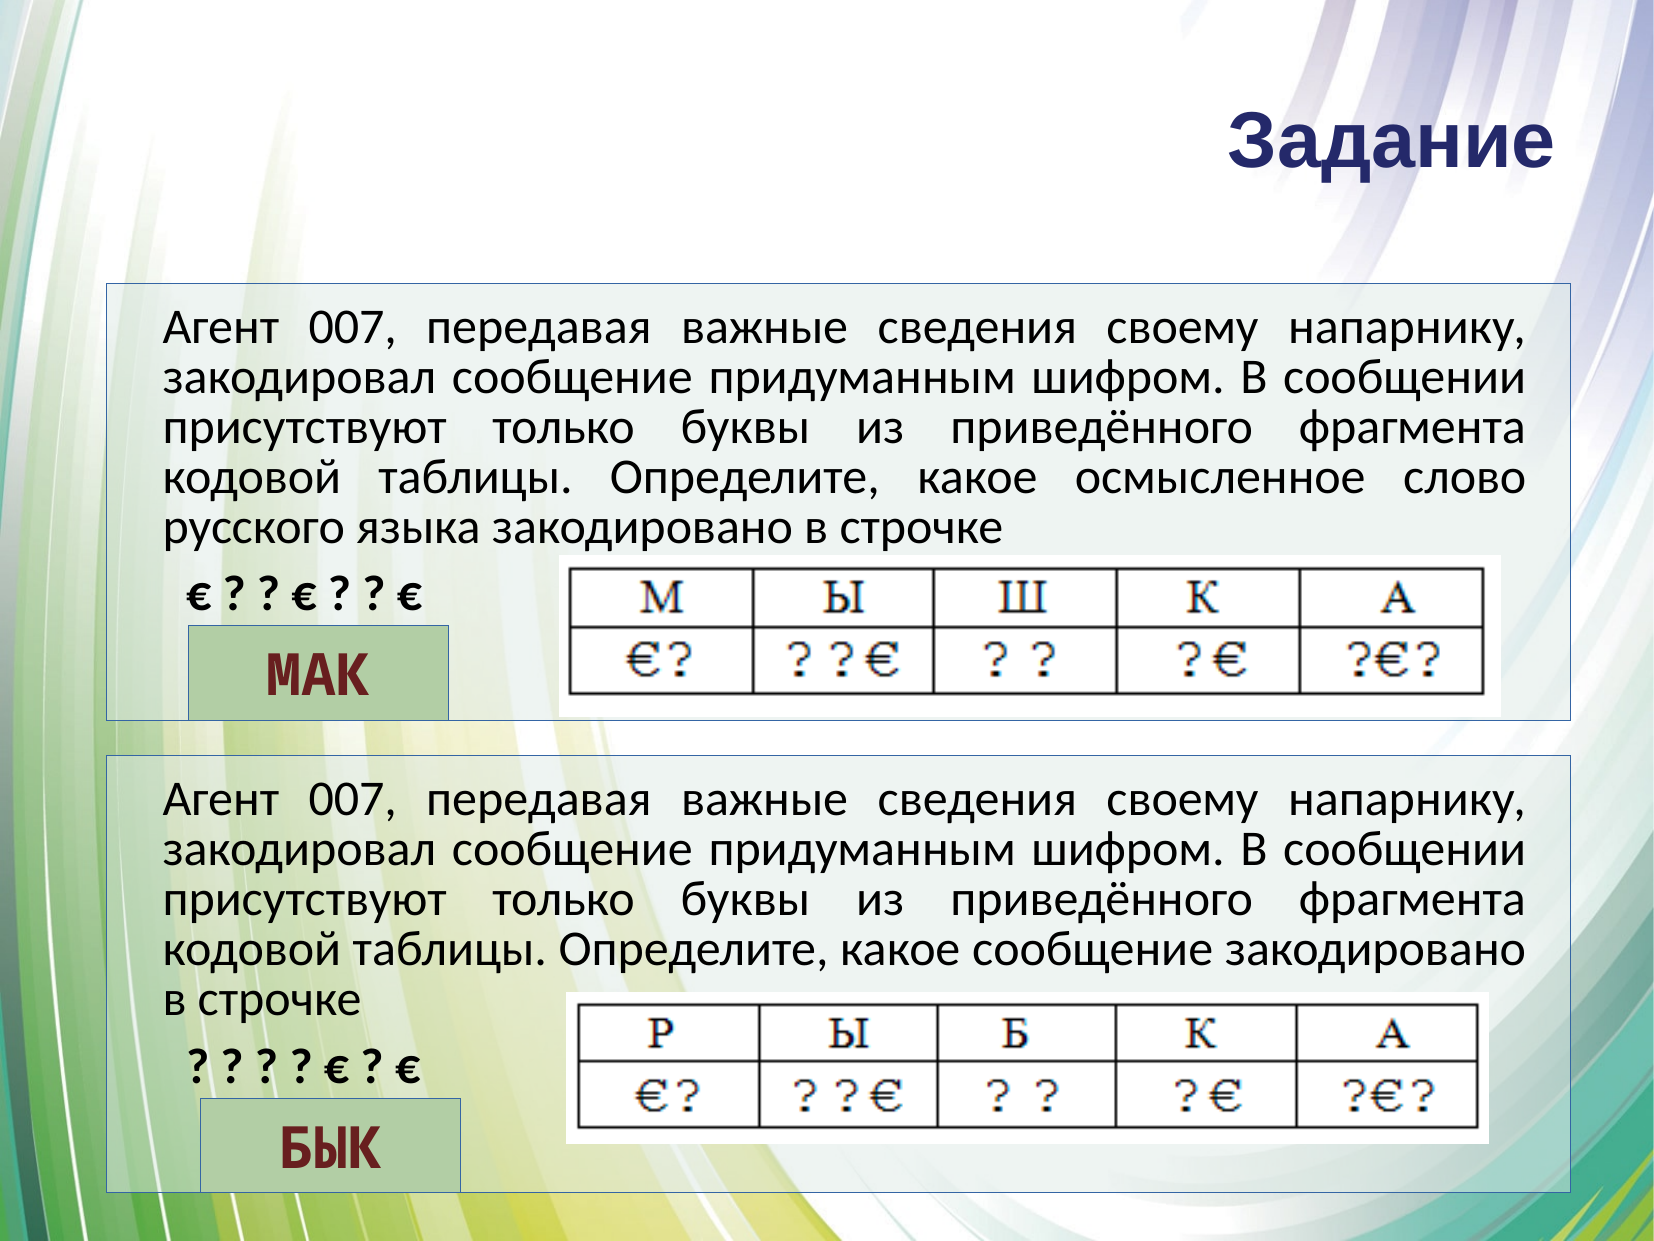

Задание
Агент 007, передавая важные сведения своему напарнику, закодировал сообщение придуманным шифром. В сообщении присутствуют только буквы из приведённого фрагмента кодовой таблицы. Определите, какое осмысленное слово русского языка закодировано в строчке
€ ? ? € ? ? €
МАК
Агент 007, передавая важные сведения своему напарнику, закодировал сообщение придуманным шифром. В сообщении присутствуют только буквы из приведённого фрагмента кодовой таблицы. Определите, какое сообщение закодировано в строчке
? ? ? ? € ? €
БЫК